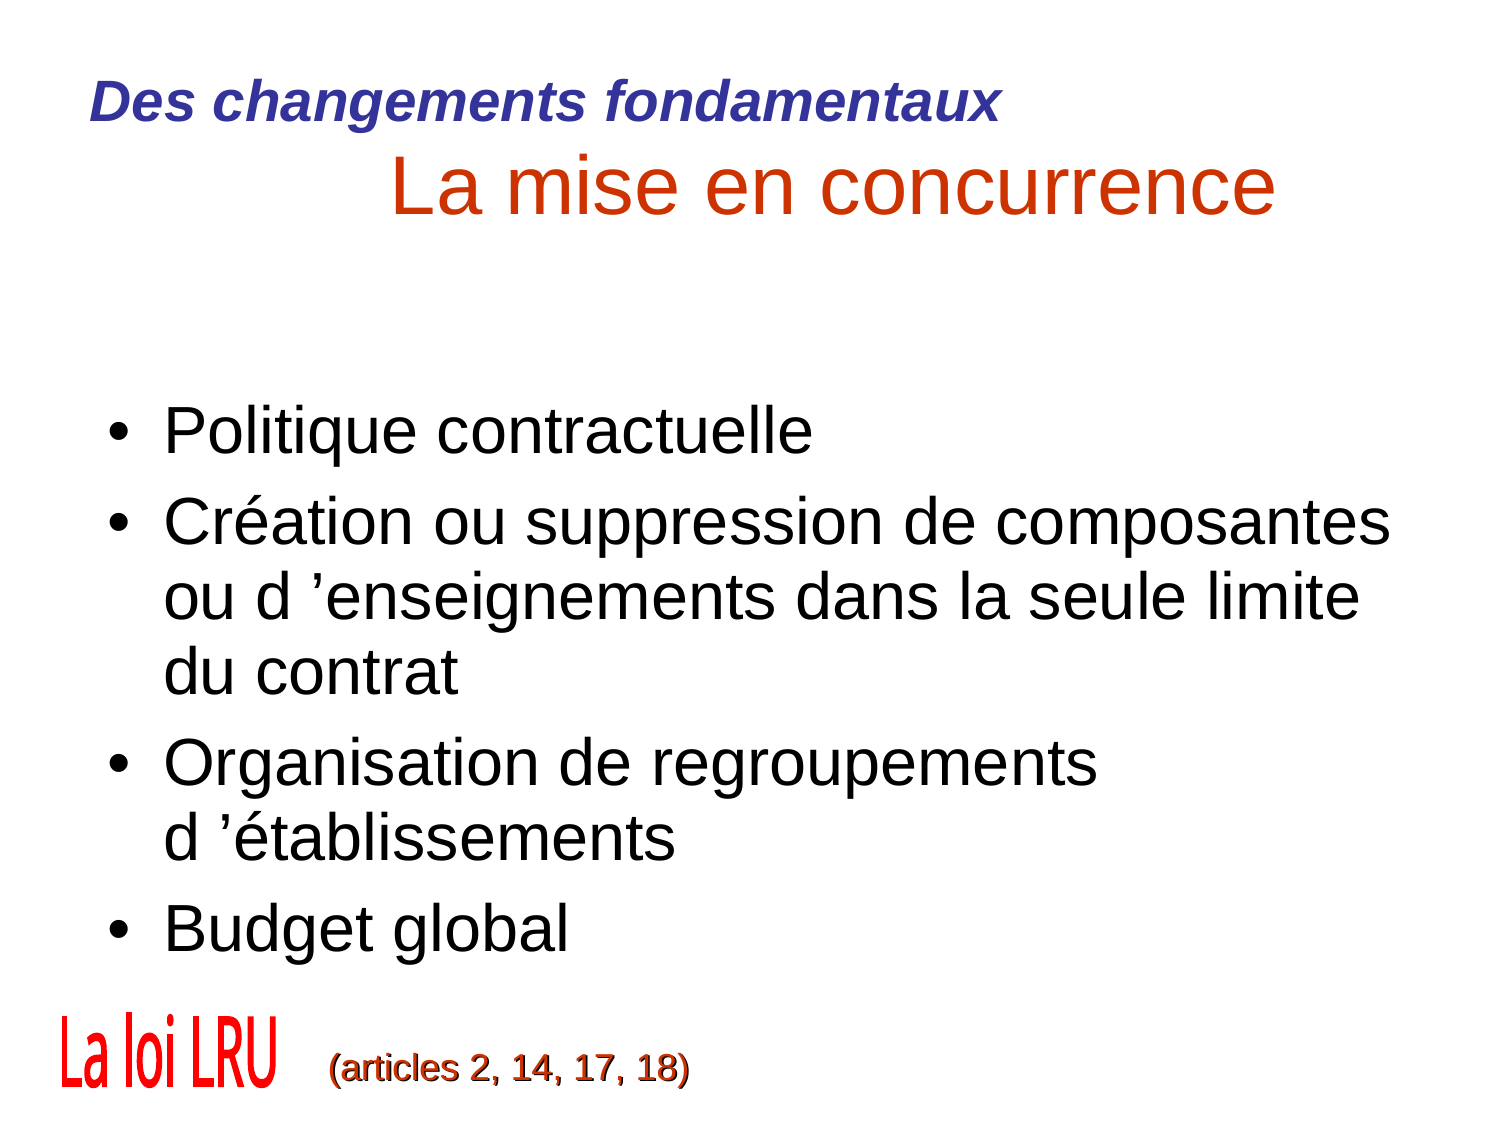

# Des changements fondamentaux La mise en concurrence
Politique contractuelle
Création ou suppression de composantes ou d ’enseignements dans la seule limite du contrat
Organisation de regroupements d ’établissements
Budget global
La loi LRU
(articles 2, 14, 17, 18)